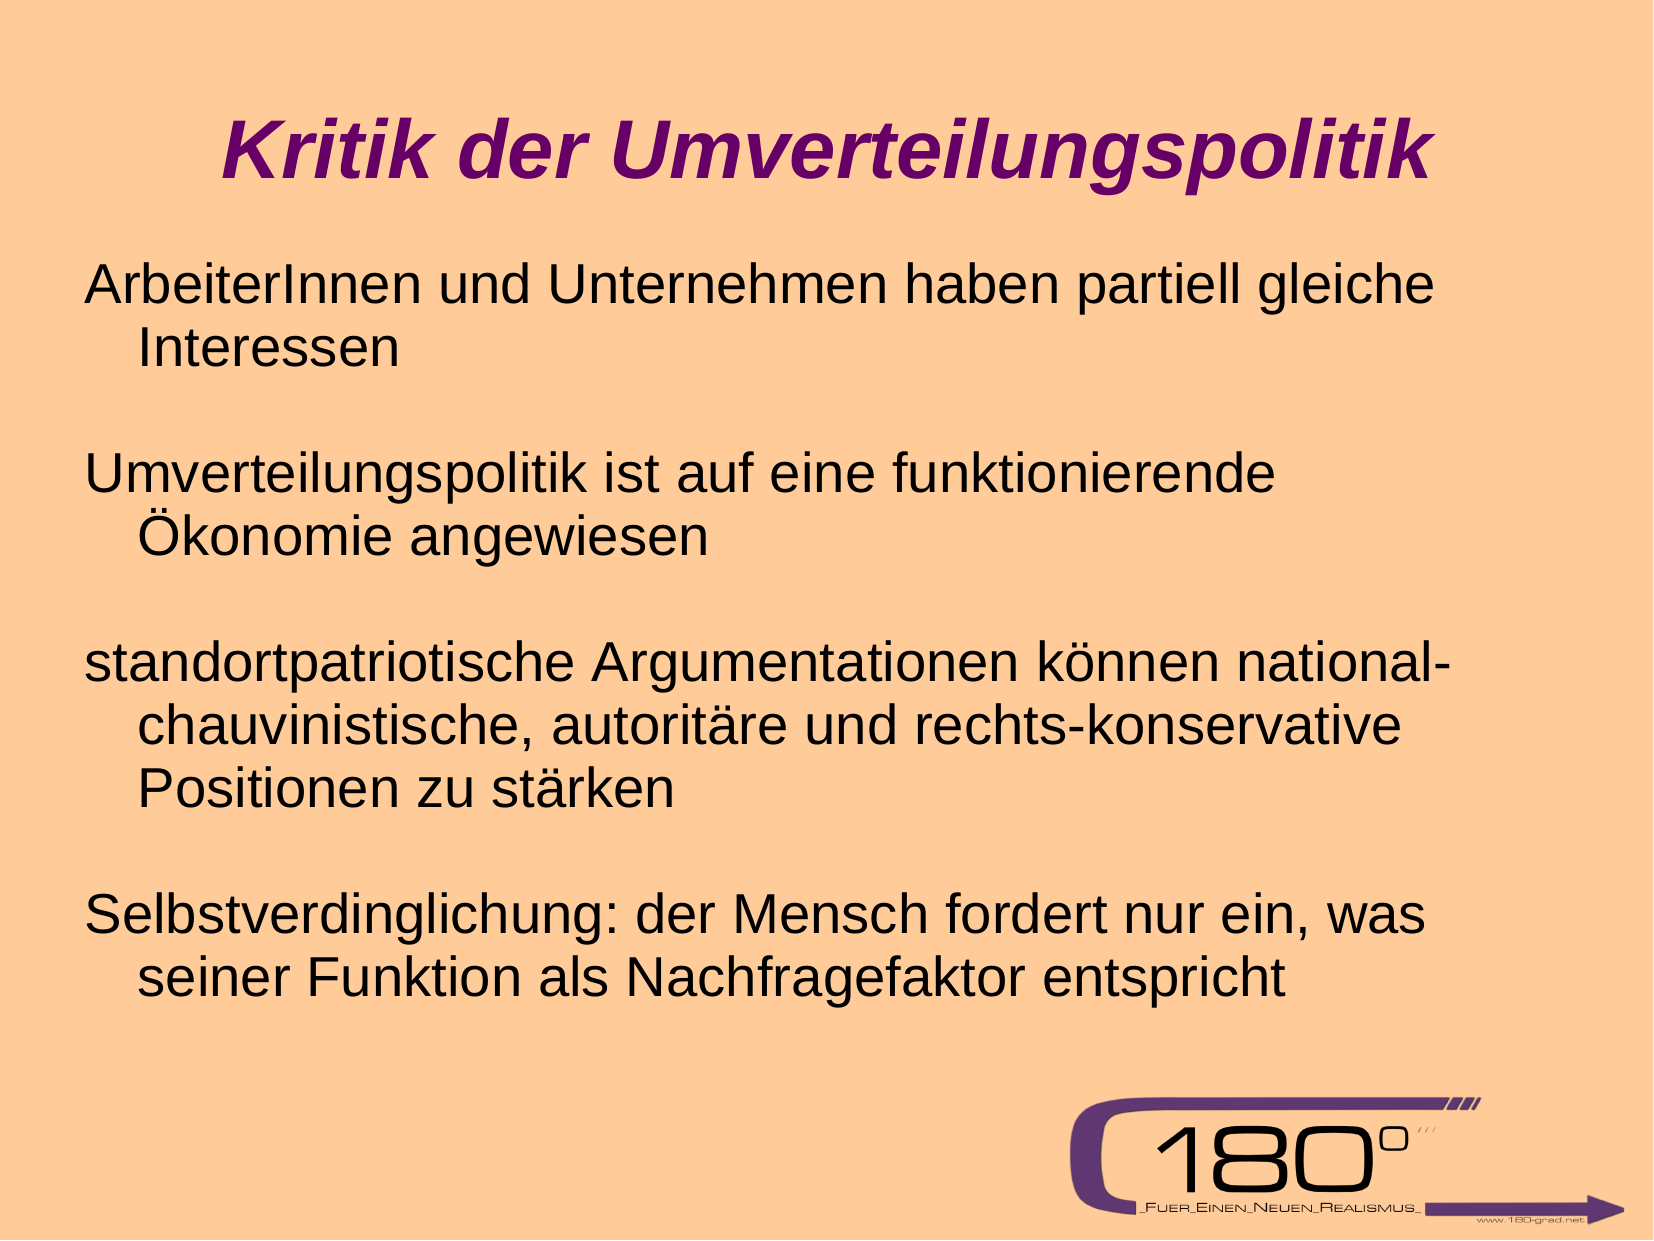

# Kritik der Umverteilungspolitik
ArbeiterInnen und Unternehmen haben partiell gleiche Interessen
Umverteilungspolitik ist auf eine funktionierende Ökonomie angewiesen
standortpatriotische Argumentationen können national-chauvinistische, autoritäre und rechts-konservative Positionen zu stärken
Selbstverdinglichung: der Mensch fordert nur ein, was seiner Funktion als Nachfragefaktor entspricht